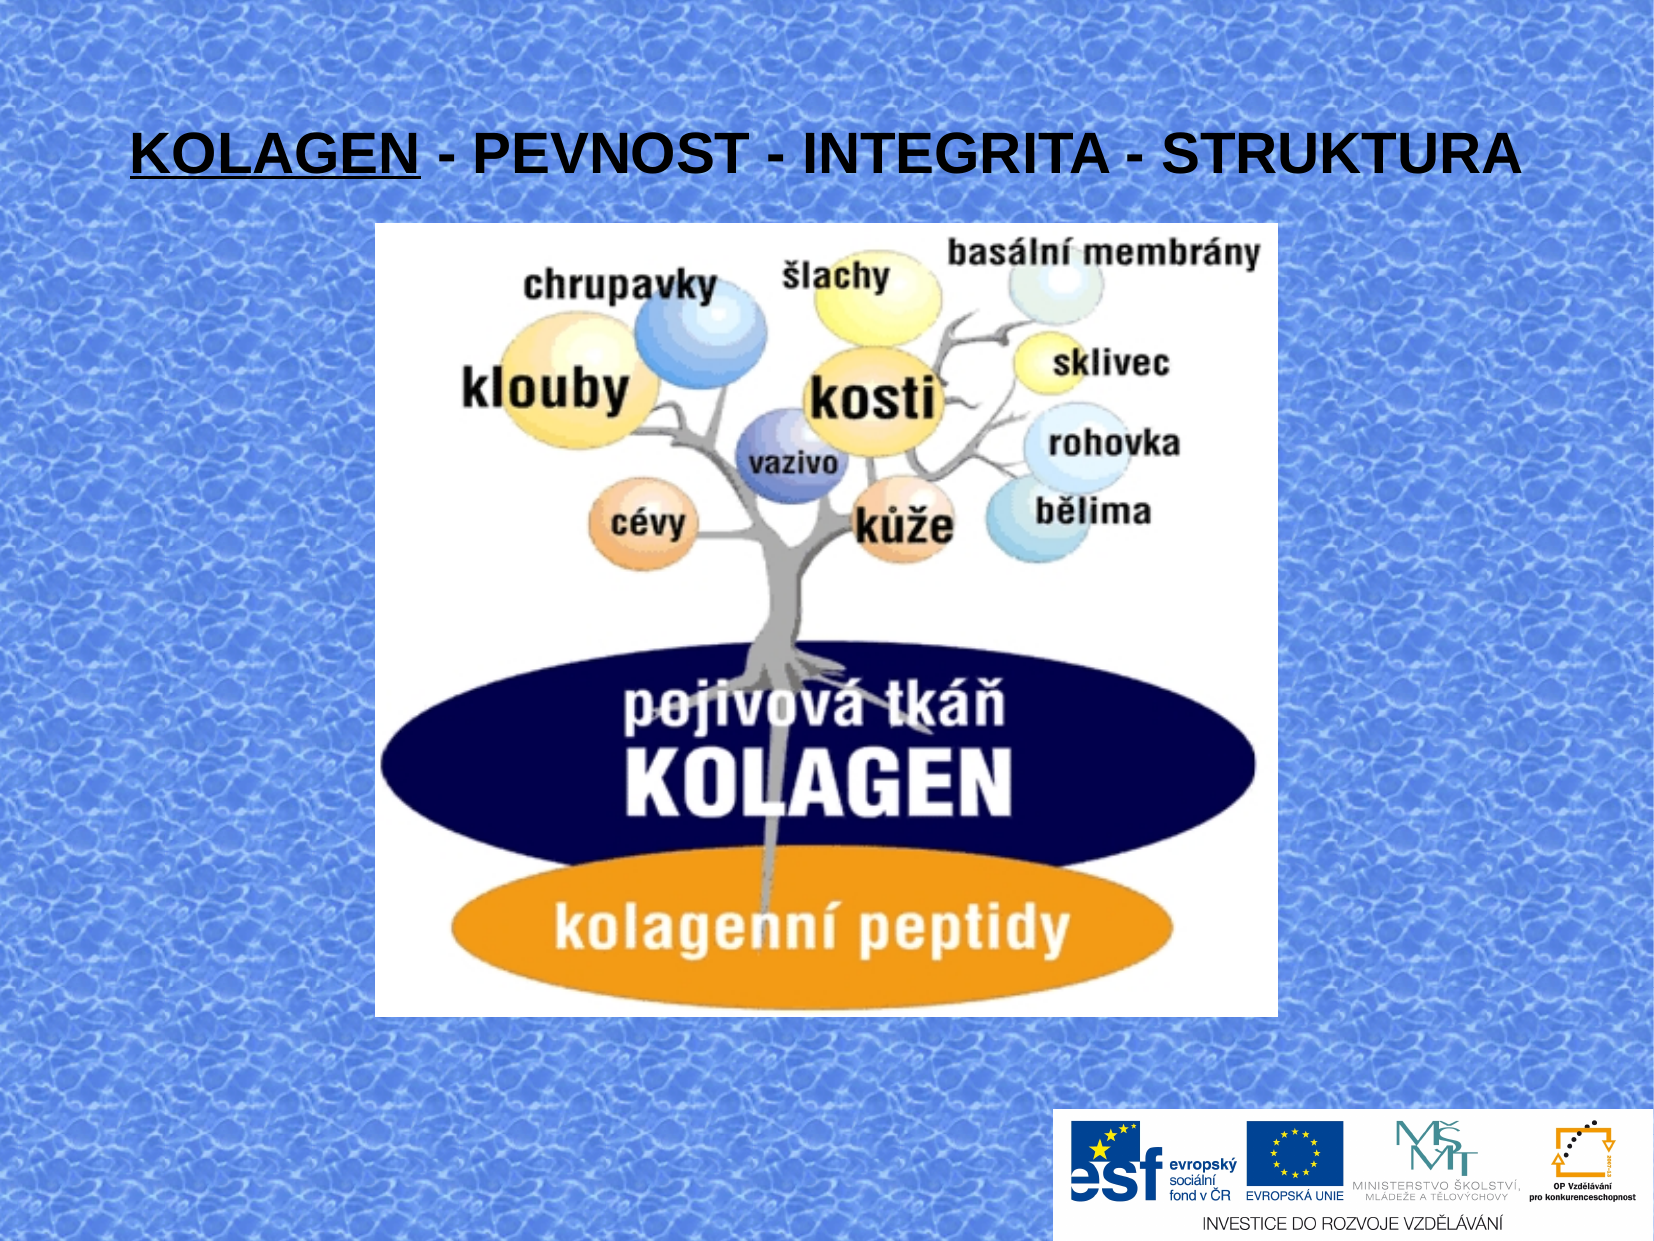

# KOLAGEN - PEVNOST - INTEGRITA - STRUKTURA